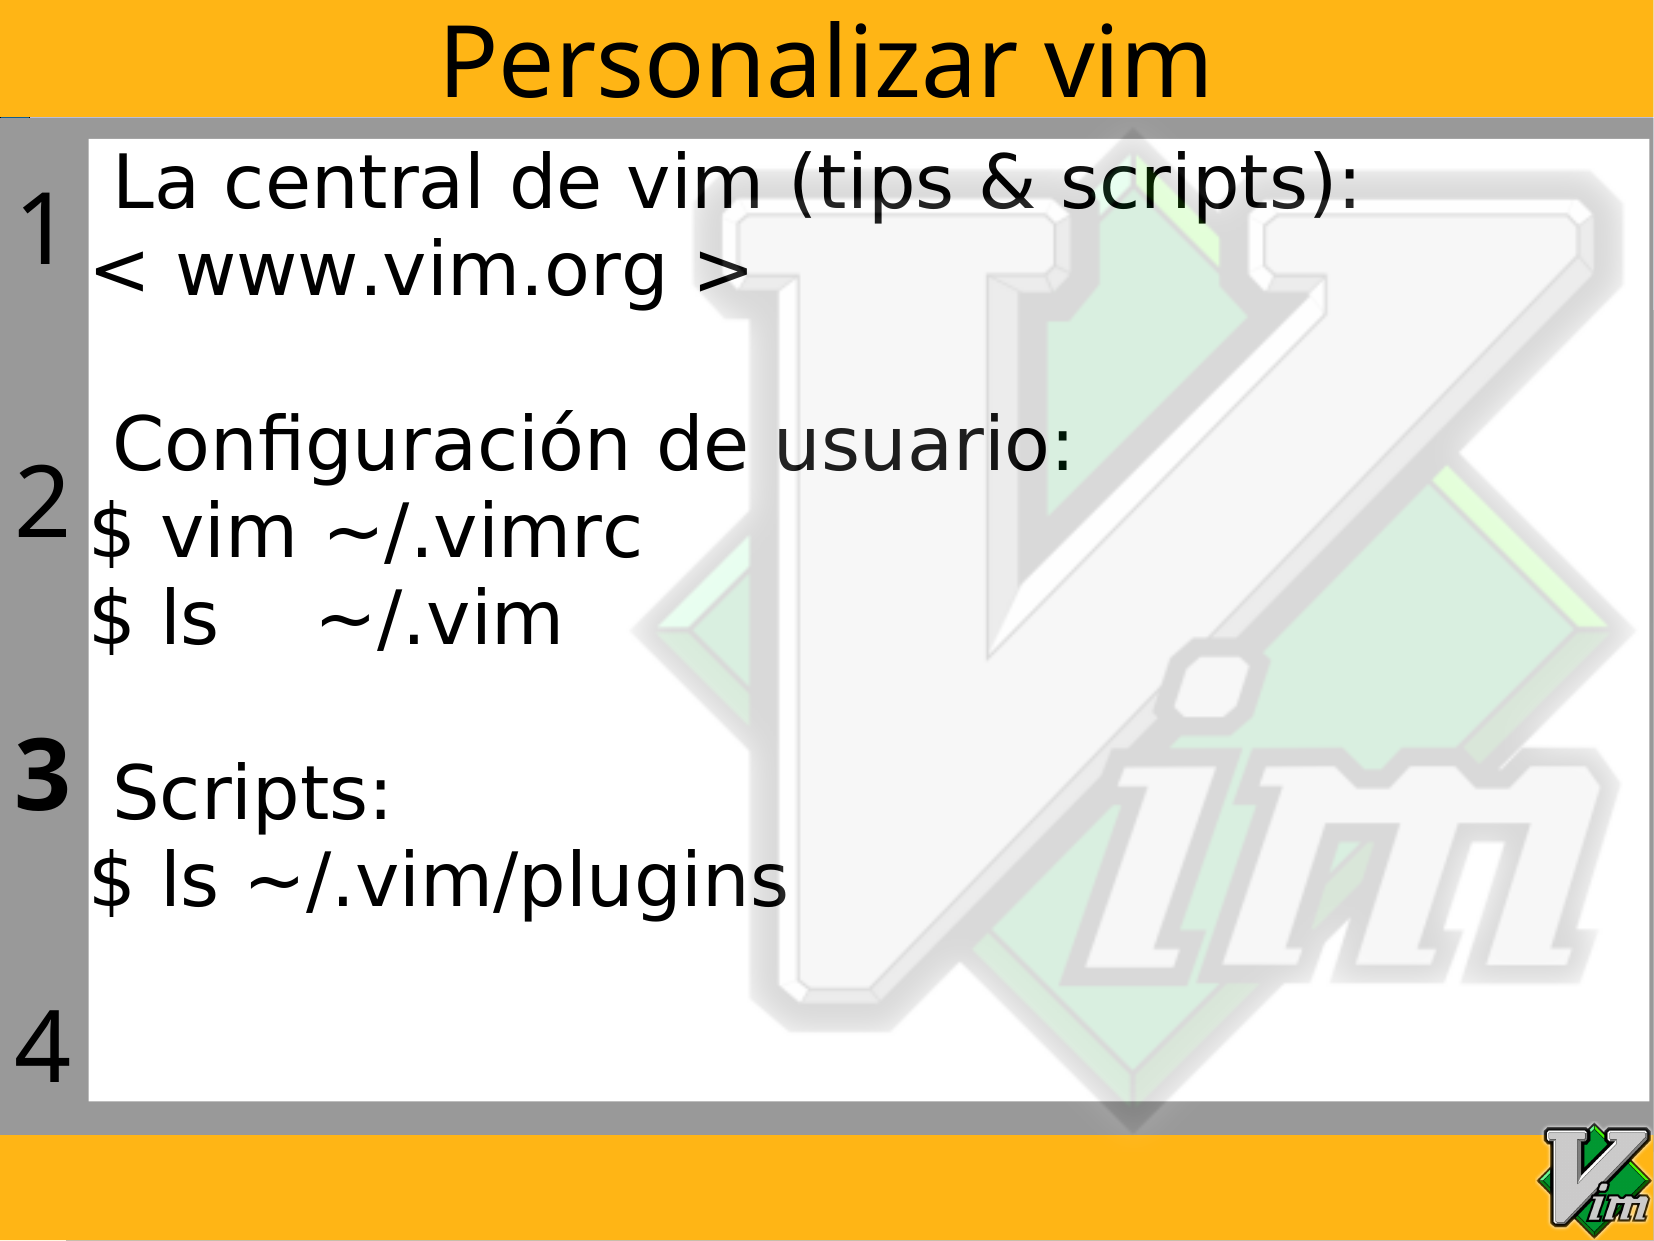

Personalizar vim
1 - Introducción
2 - Novatos
3 - Power Users
4 -Desarrolladores
 La central de vim (tips & scripts):
< www.vim.org >
 Configuración de usuario:
$ vim ~/.vimrc
$ ls ~/.vim
 Scripts:
$ ls ~/.vim/plugins